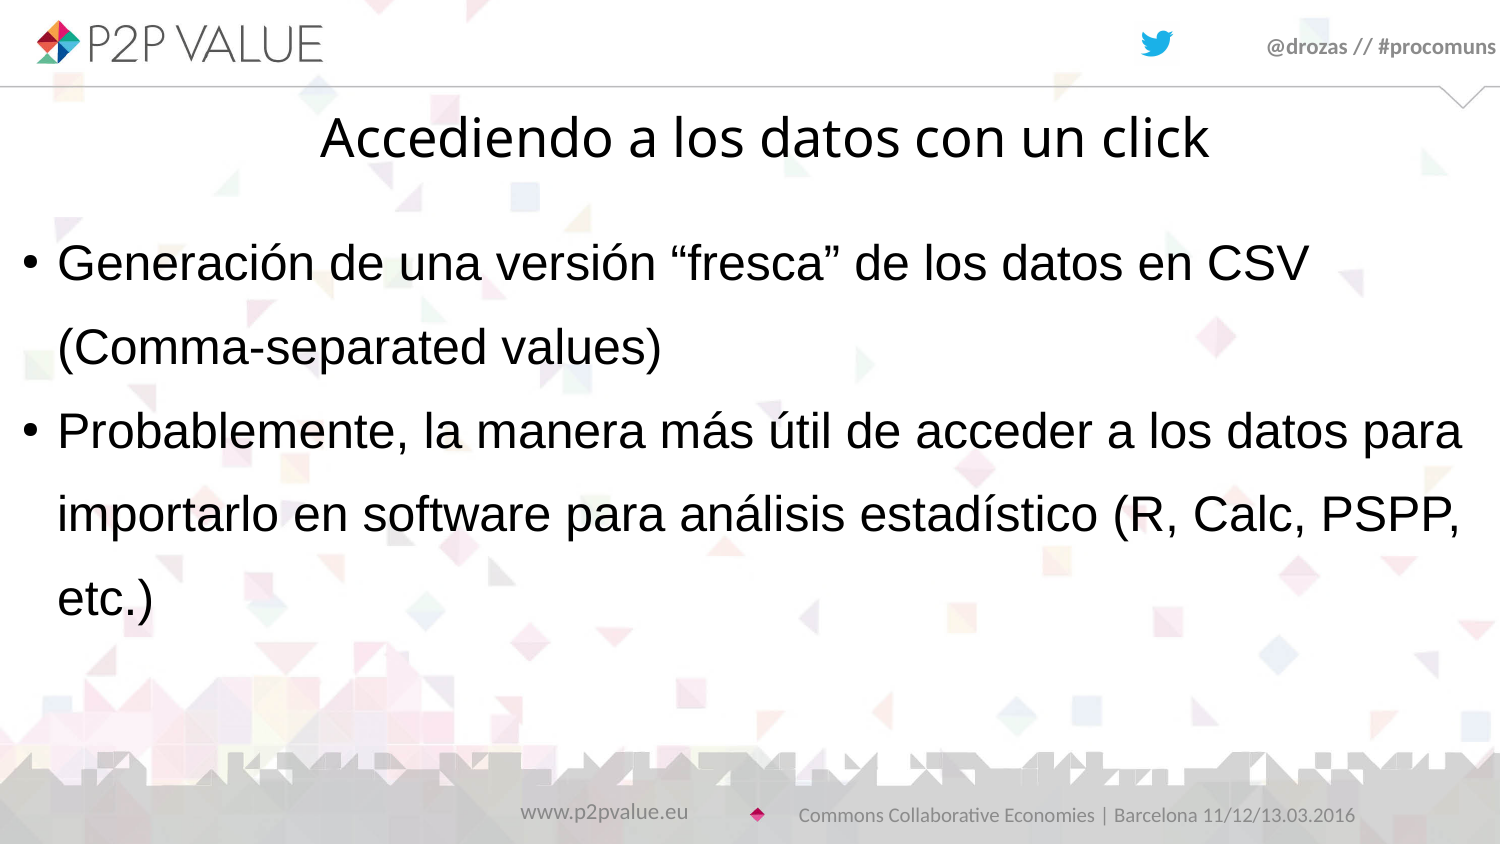

@drozas // #procomuns
# Accediendo a los datos con un click
Generación de una versión “fresca” de los datos en CSV (Comma-separated values)
Probablemente, la manera más útil de acceder a los datos para importarlo en software para análisis estadístico (R, Calc, PSPP, etc.)
www.p2pvalue.eu
Commons Collaborative Economies | Barcelona 11/12/13.03.2016